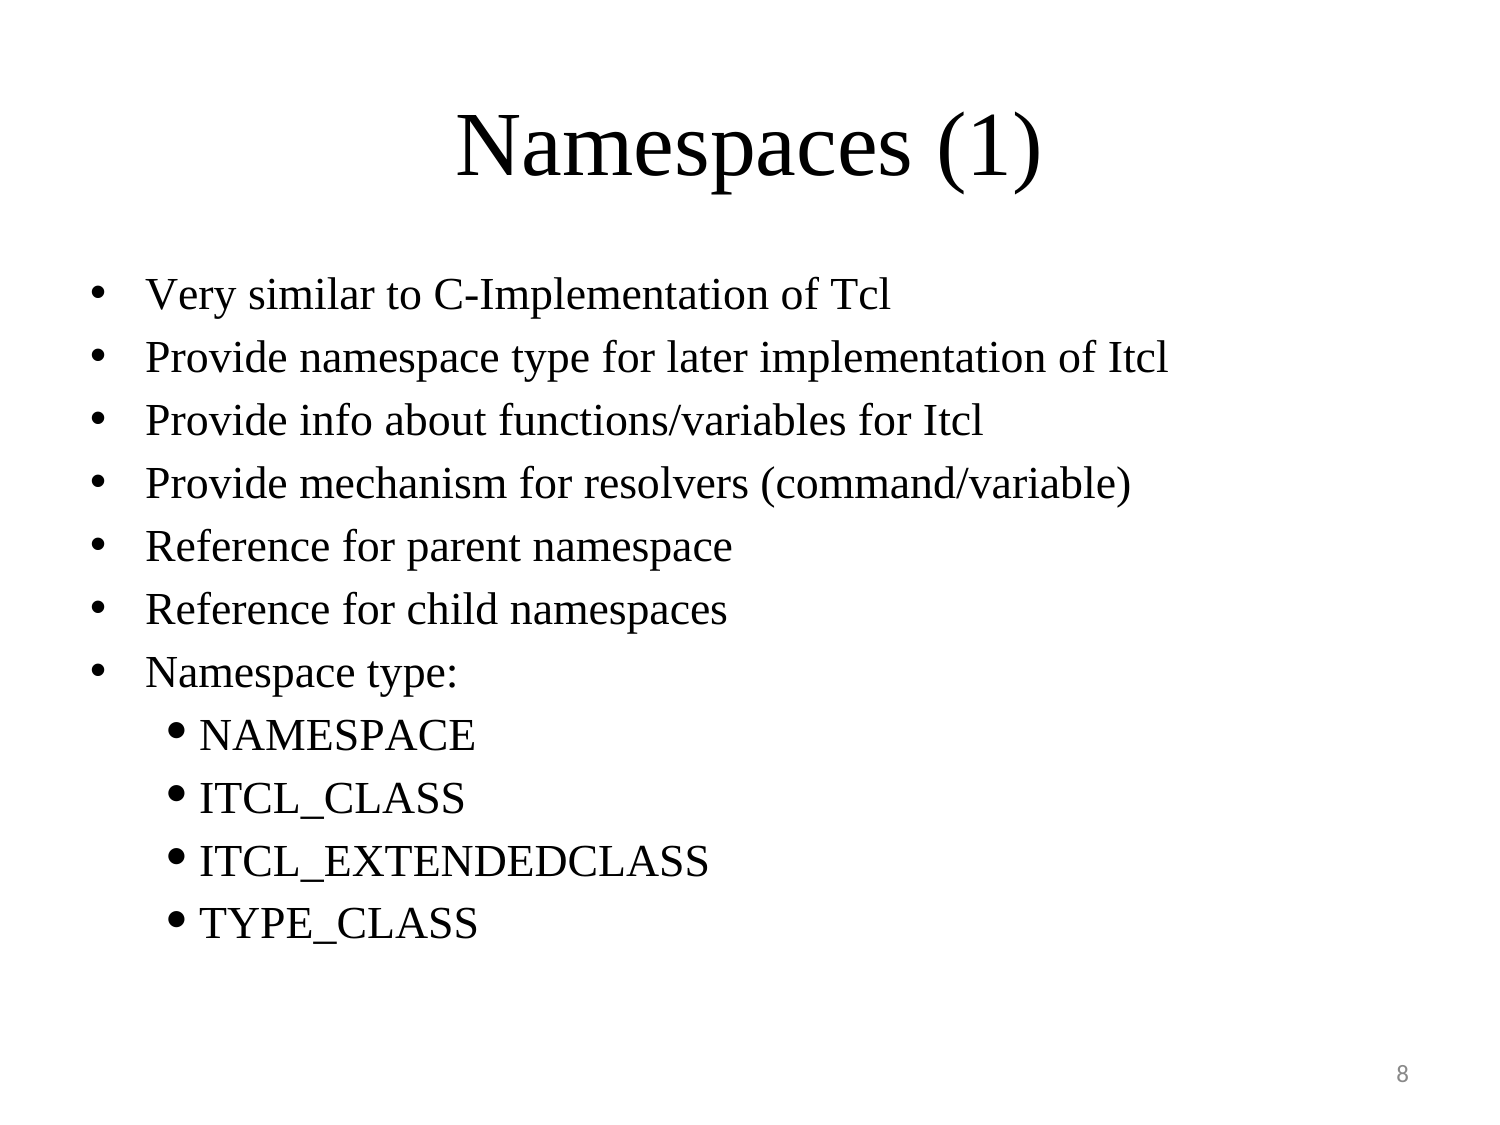

Namespaces (1)
Very similar to C-Implementation of Tcl
Provide namespace type for later implementation of Itcl
Provide info about functions/variables for Itcl
Provide mechanism for resolvers (command/variable)
Reference for parent namespace
Reference for child namespaces
Namespace type:
 NAMESPACE
 ITCL_CLASS
 ITCL_EXTENDEDCLASS
 TYPE_CLASS
8